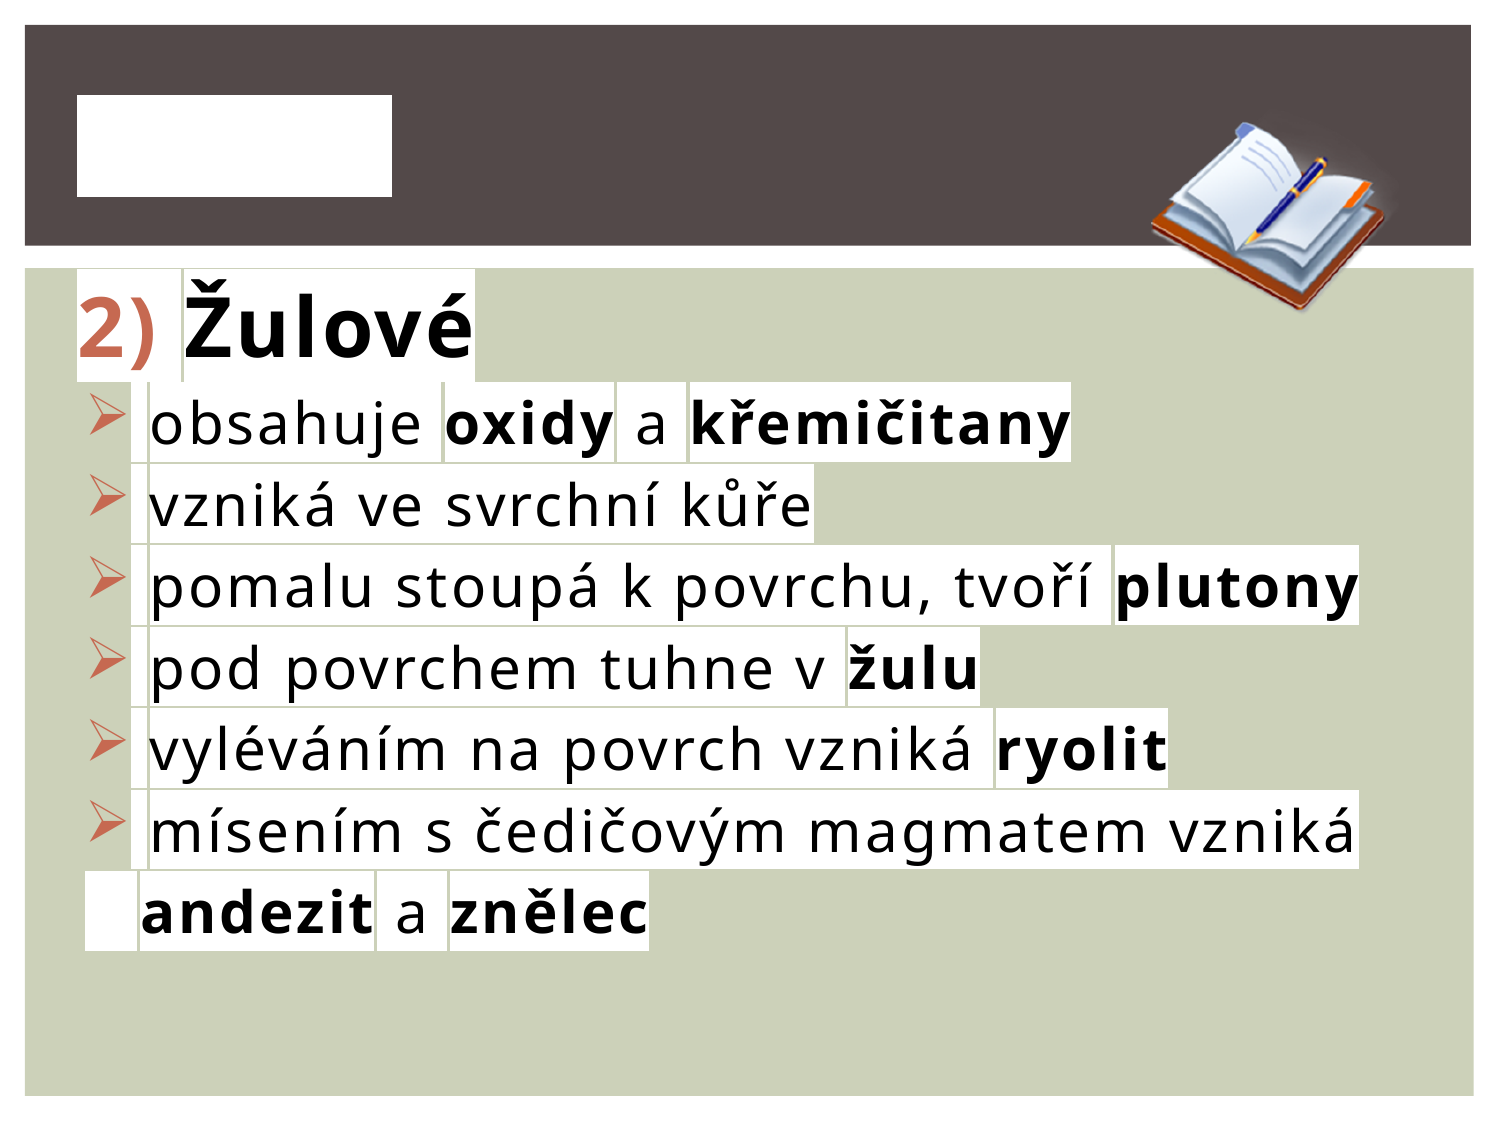

magma
# 2) Žulové
 obsahuje oxidy a křemičitany
 vzniká ve svrchní kůře
 pomalu stoupá k povrchu, tvoří plutony
 pod povrchem tuhne v žulu
 vyléváním na povrch vzniká ryolit
 mísením s čedičovým magmatem vzniká
 andezit a znělec